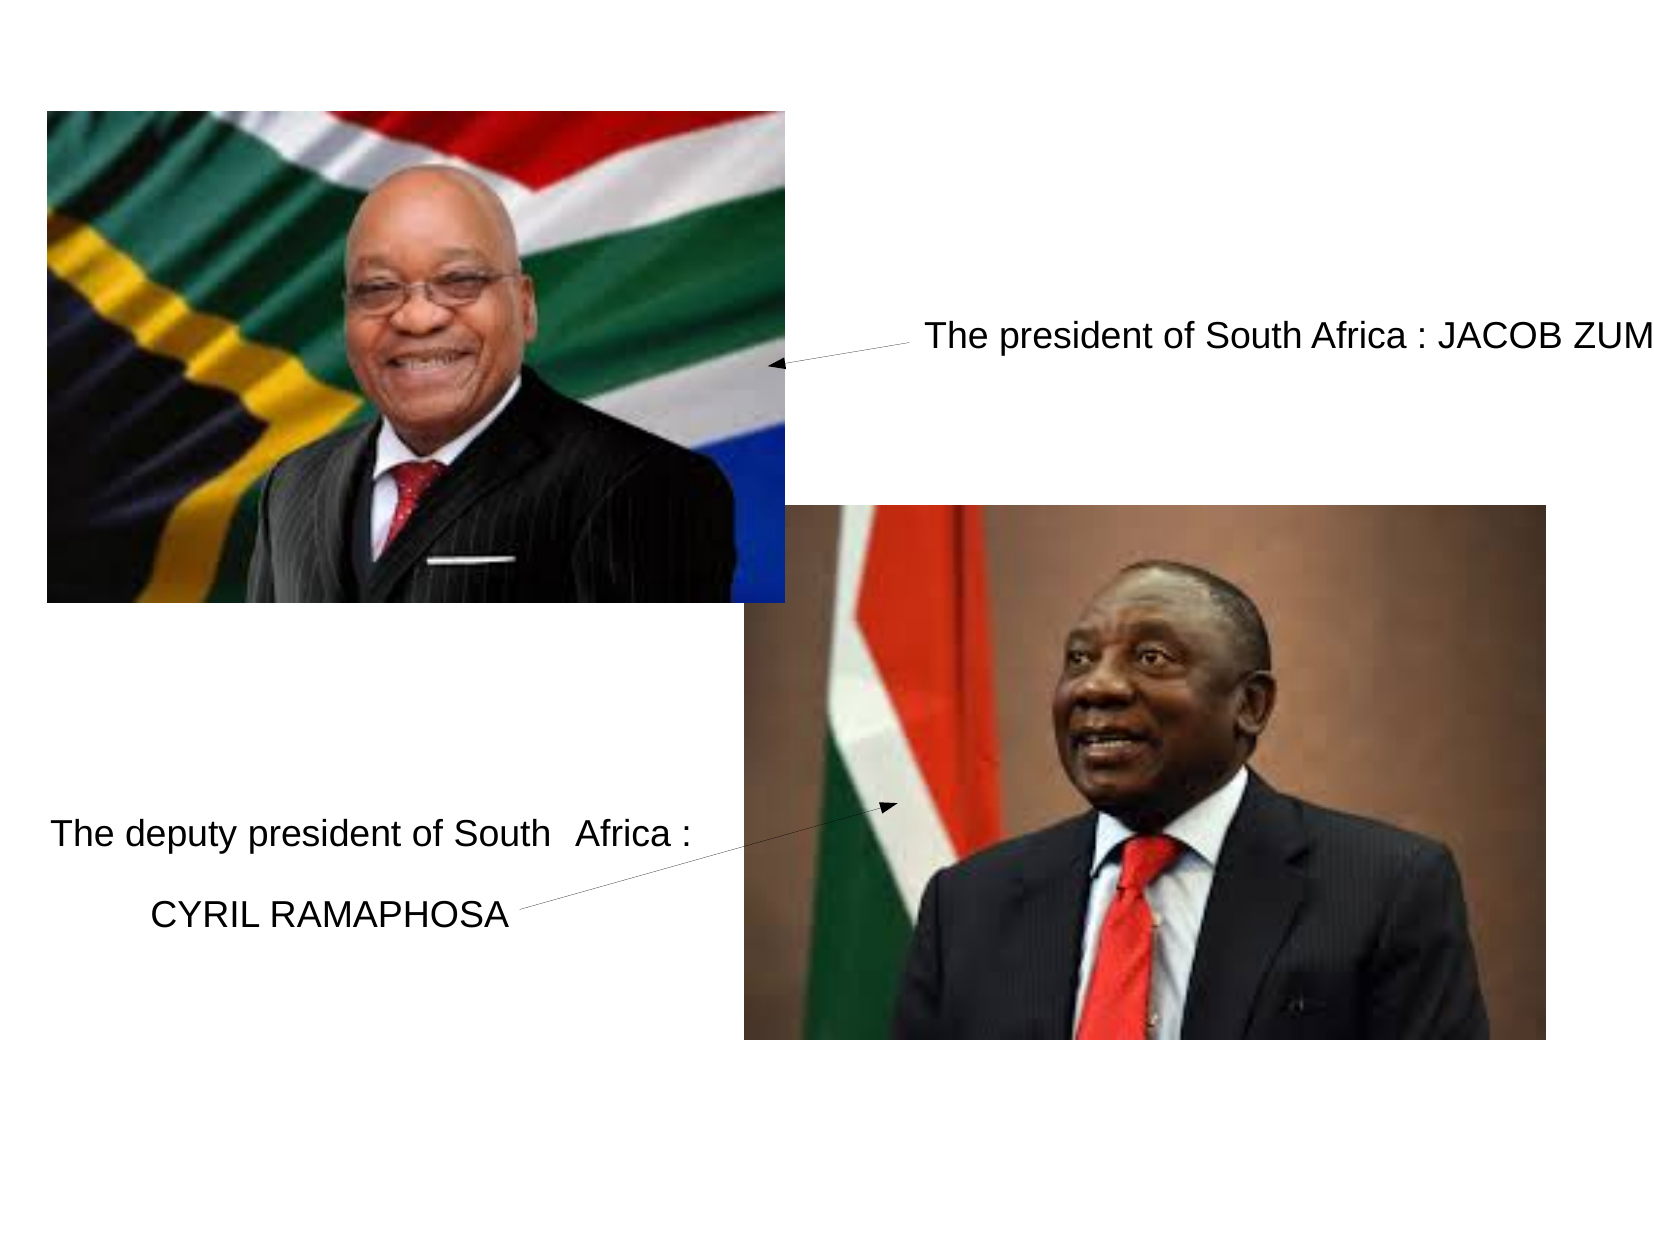

The president of South Africa : JACOB ZUMA
The deputy president of South 	Africa :
CYRIL RAMAPHOSA